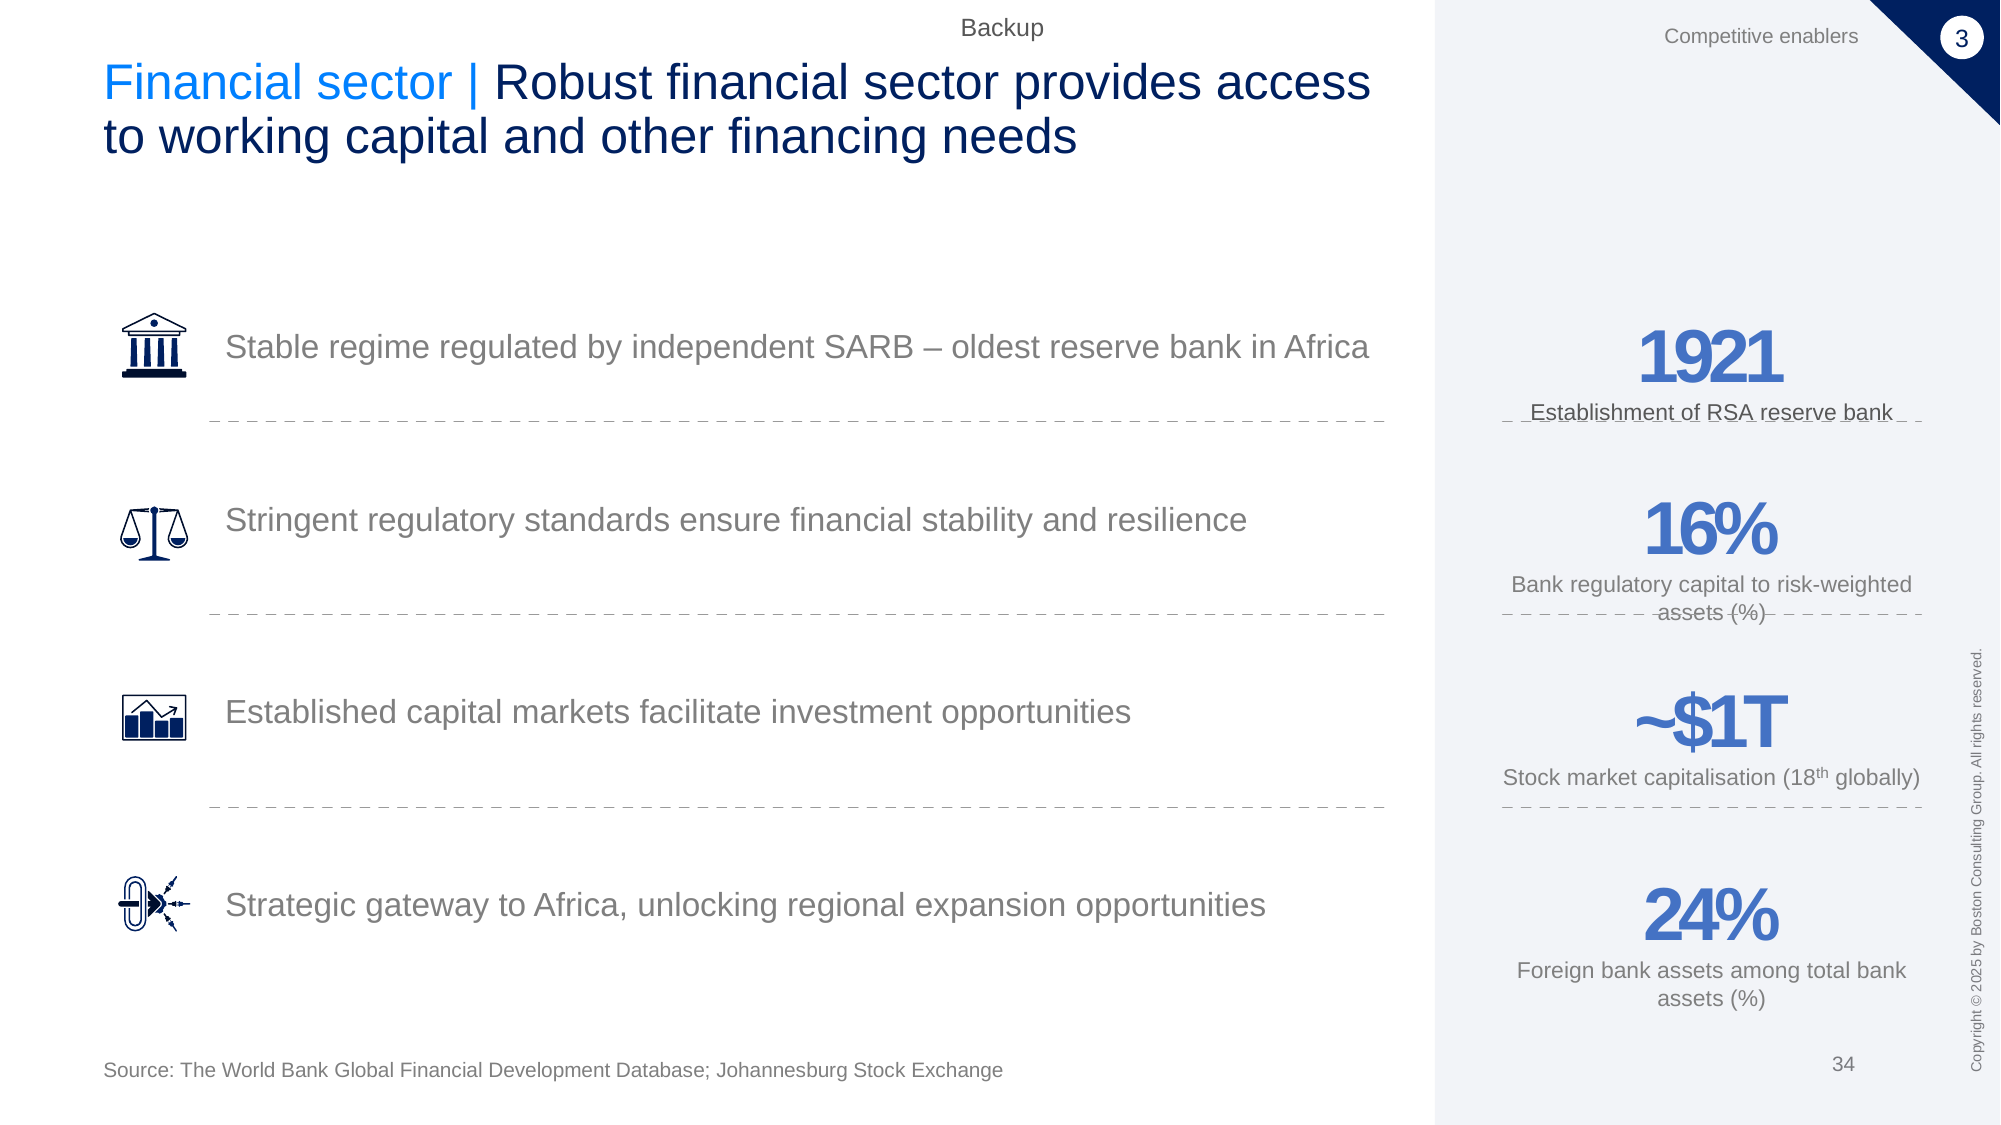

Competitive enablers
3
# Financial sector | Robust financial sector provides access to working capital and other financing needs
1921
Establishment of RSA reserve bank
Stable regime regulated by independent SARB – oldest reserve bank in Africa
16%
Bank regulatory capital to risk-weighted assets (%)
Stringent regulatory standards ensure financial stability and resilience
~$1T
Stock market capitalisation (18th globally)
Established capital markets facilitate investment opportunities
24%
Foreign bank assets among total bank assets (%)
Strategic gateway to Africa, unlocking regional expansion opportunities
Source: The World Bank Global Financial Development Database; Johannesburg Stock Exchange